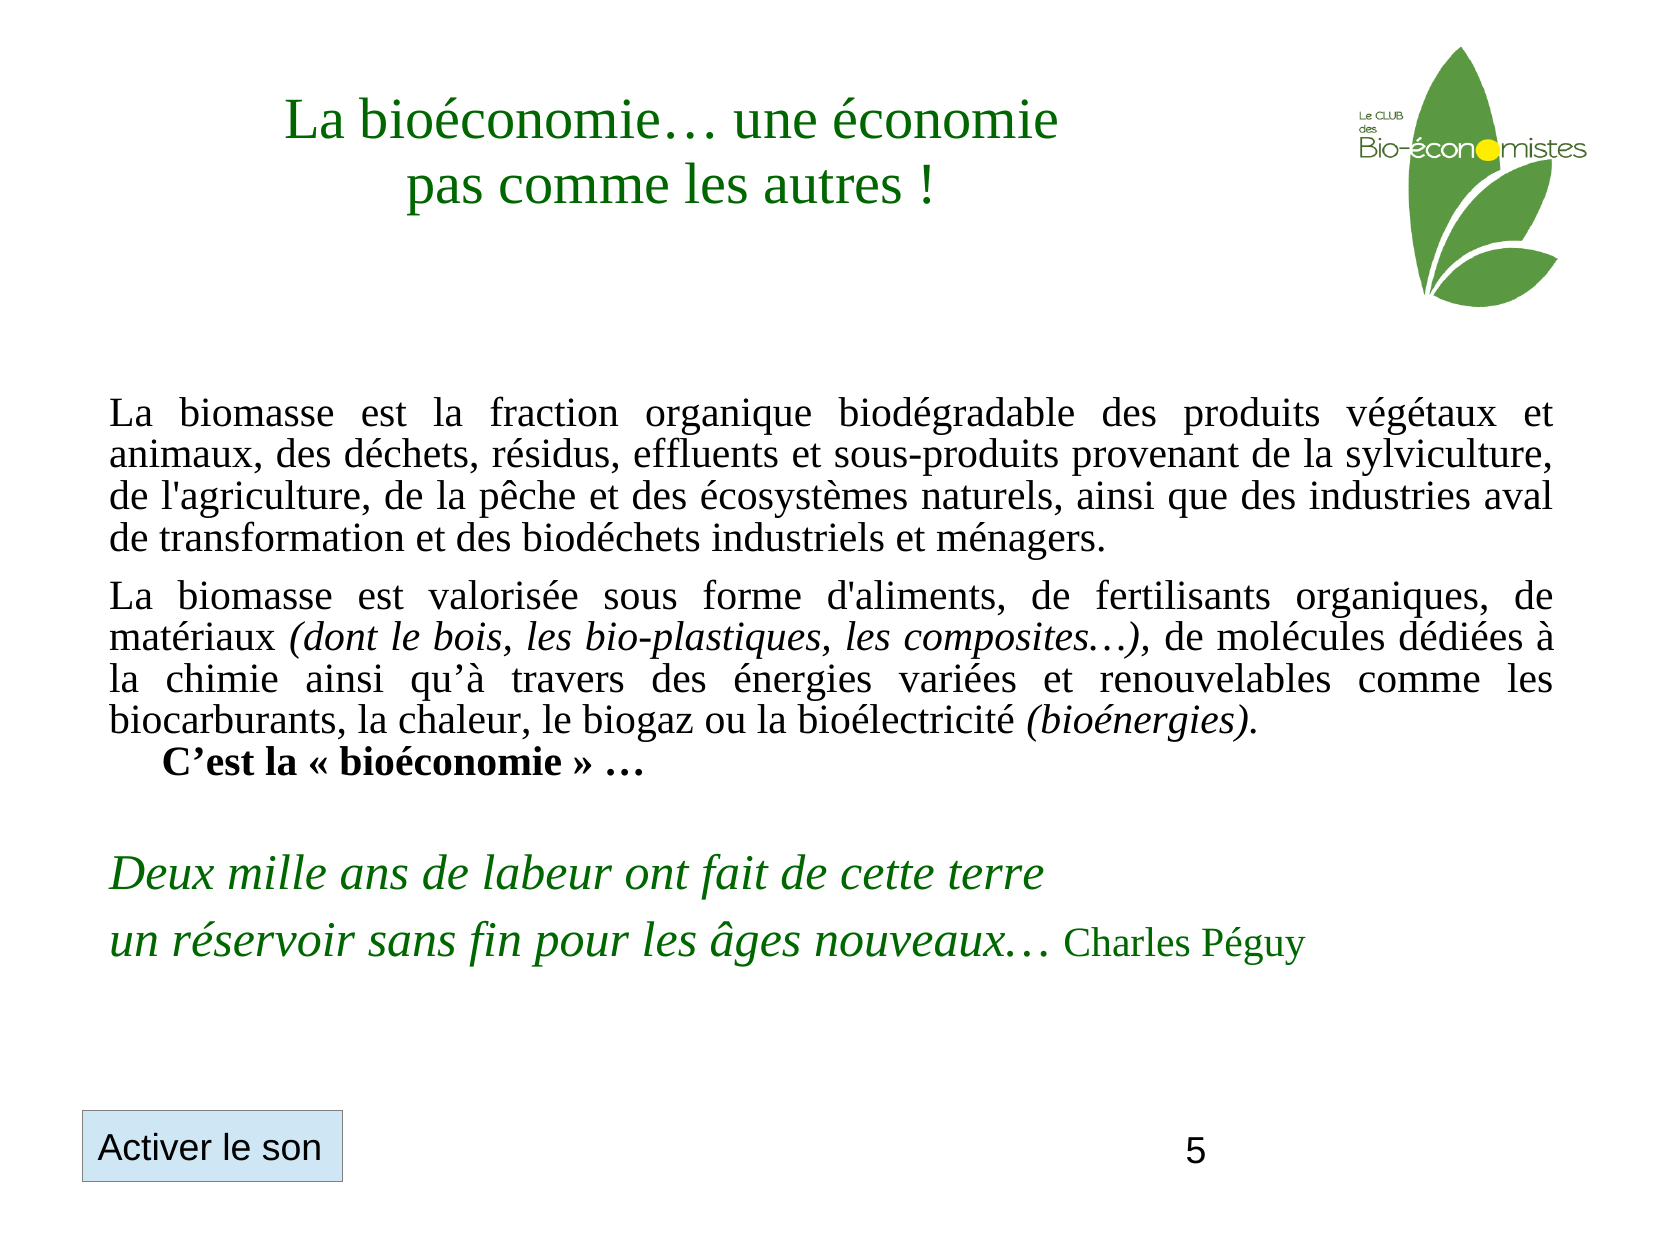

La bioéconomie… une économie
pas comme les autres !
La biomasse est la fraction organique biodégradable des produits végétaux et animaux, des déchets, résidus, effluents et sous-produits provenant de la sylviculture, de l'agriculture, de la pêche et des écosystèmes naturels, ainsi que des industries aval de transformation et des biodéchets industriels et ménagers.
La biomasse est valorisée sous forme d'aliments, de fertilisants organiques, de matériaux (dont le bois, les bio-plastiques, les composites…), de molécules dédiées à la chimie ainsi qu’à travers des énergies variées et renouvelables comme les biocarburants, la chaleur, le biogaz ou la bioélectricité (bioénergies). C’est la « bioéconomie » …
Deux mille ans de labeur ont fait de cette terre
un réservoir sans fin pour les âges nouveaux… Charles Péguy
Activer le son